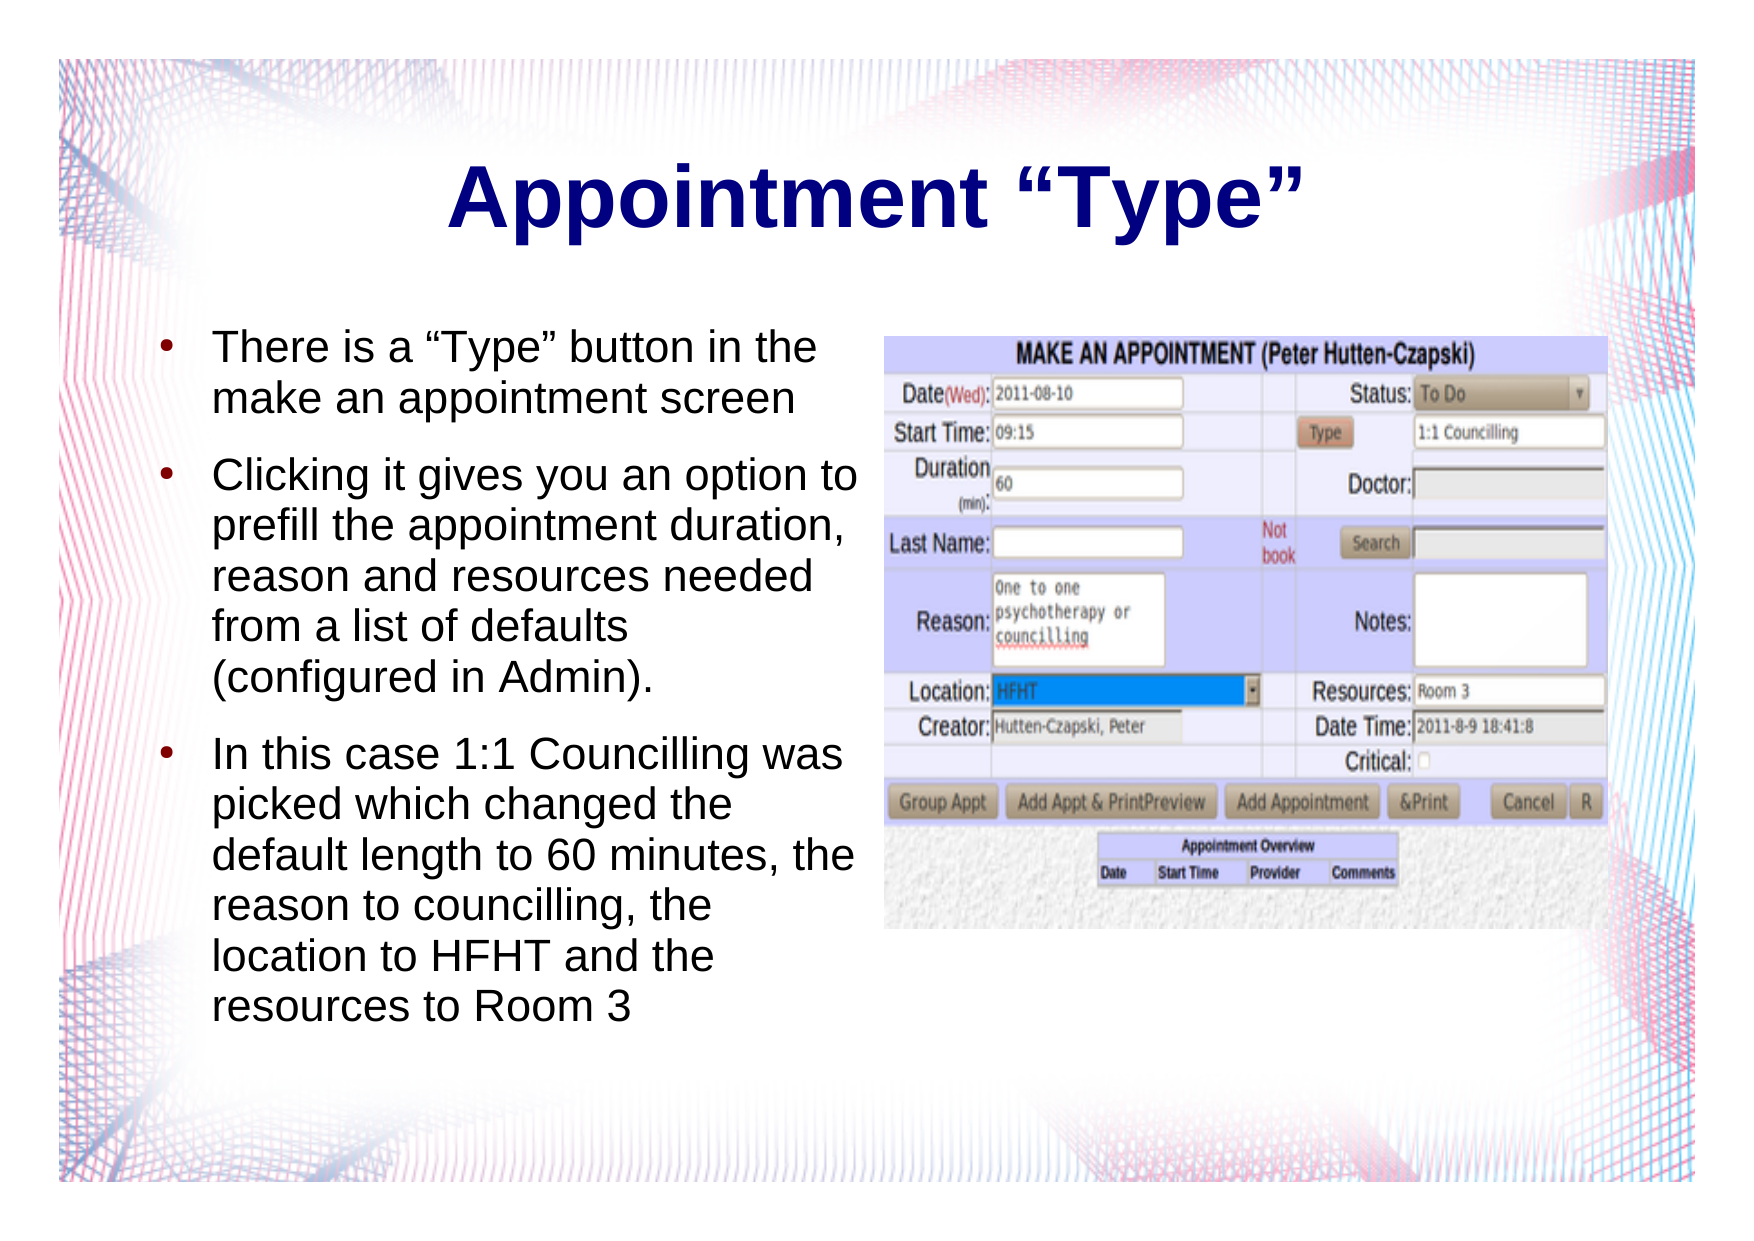

# Appointment “Type”
There is a “Type” button in the make an appointment screen
Clicking it gives you an option to prefill the appointment duration, reason and resources needed from a list of defaults (configured in Admin).
In this case 1:1 Councilling was picked which changed the default length to 60 minutes, the reason to councilling, the location to HFHT and the resources to Room 3